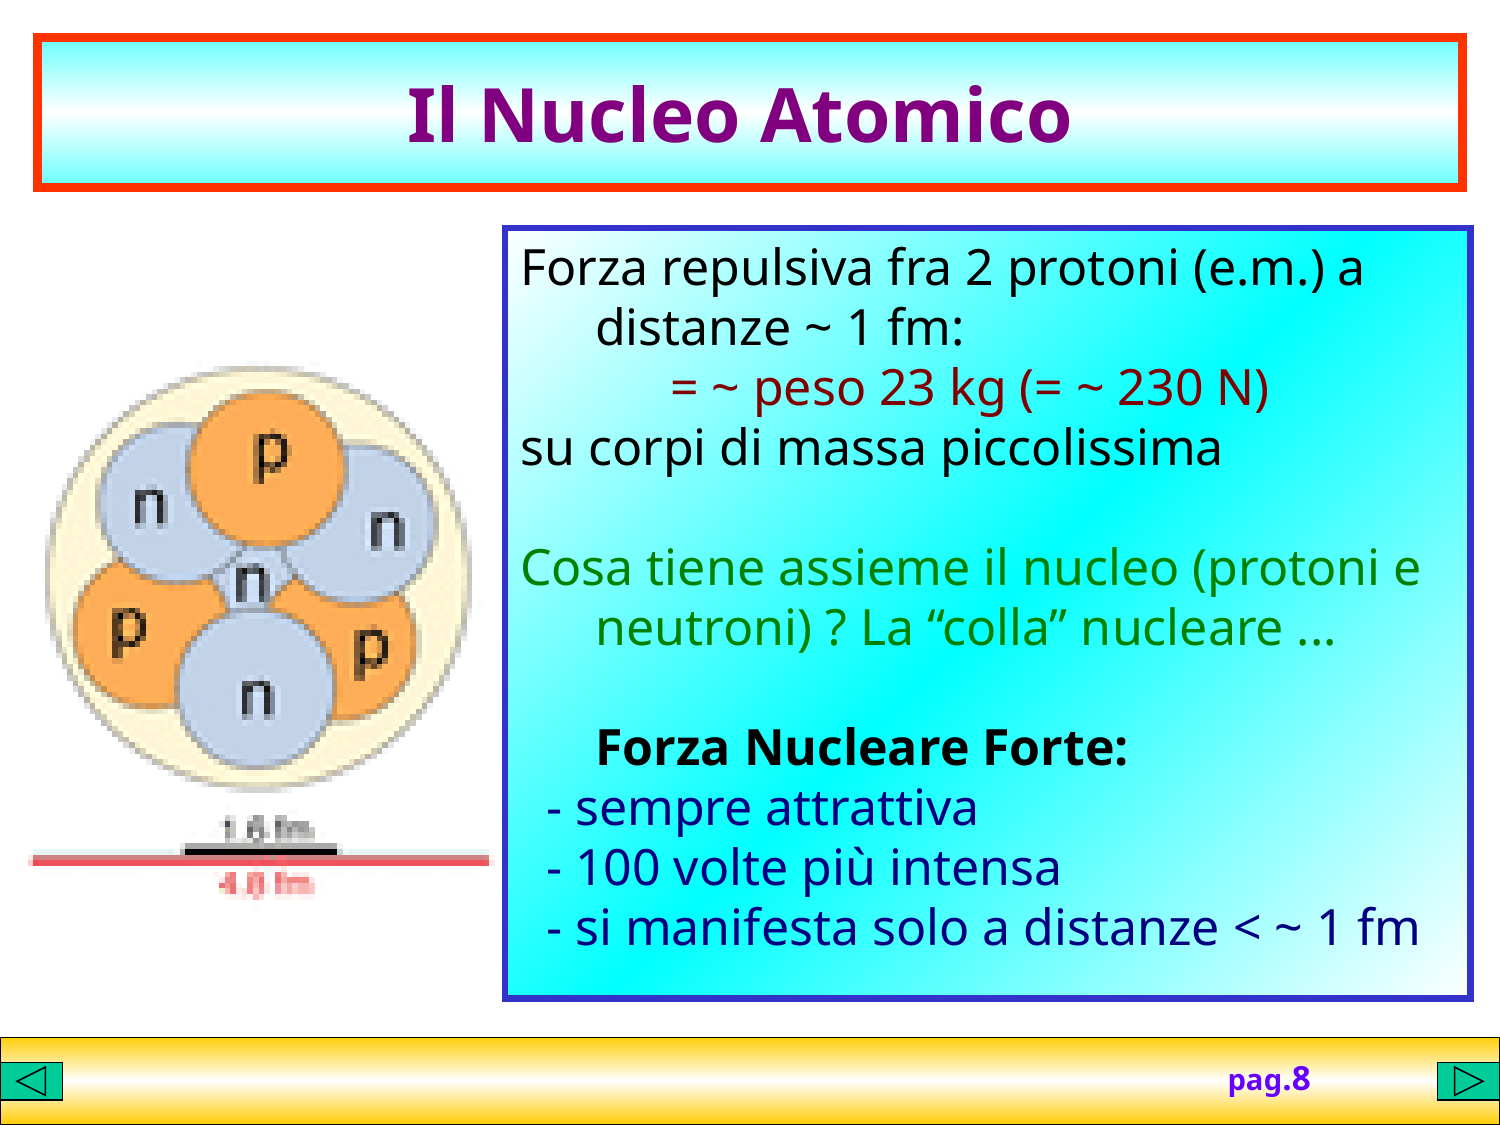

# Il Nucleo Atomico
Forza repulsiva fra 2 protoni (e.m.) a distanze ~ 1 fm:
		= ~ peso 23 kg (= ~ 230 N)
su corpi di massa piccolissima
Cosa tiene assieme il nucleo (protoni e neutroni) ? La “colla” nucleare ...
	Forza Nucleare Forte:
 - sempre attrattiva
 - 100 volte più intensa
 - si manifesta solo a distanze < ~ 1 fm
8